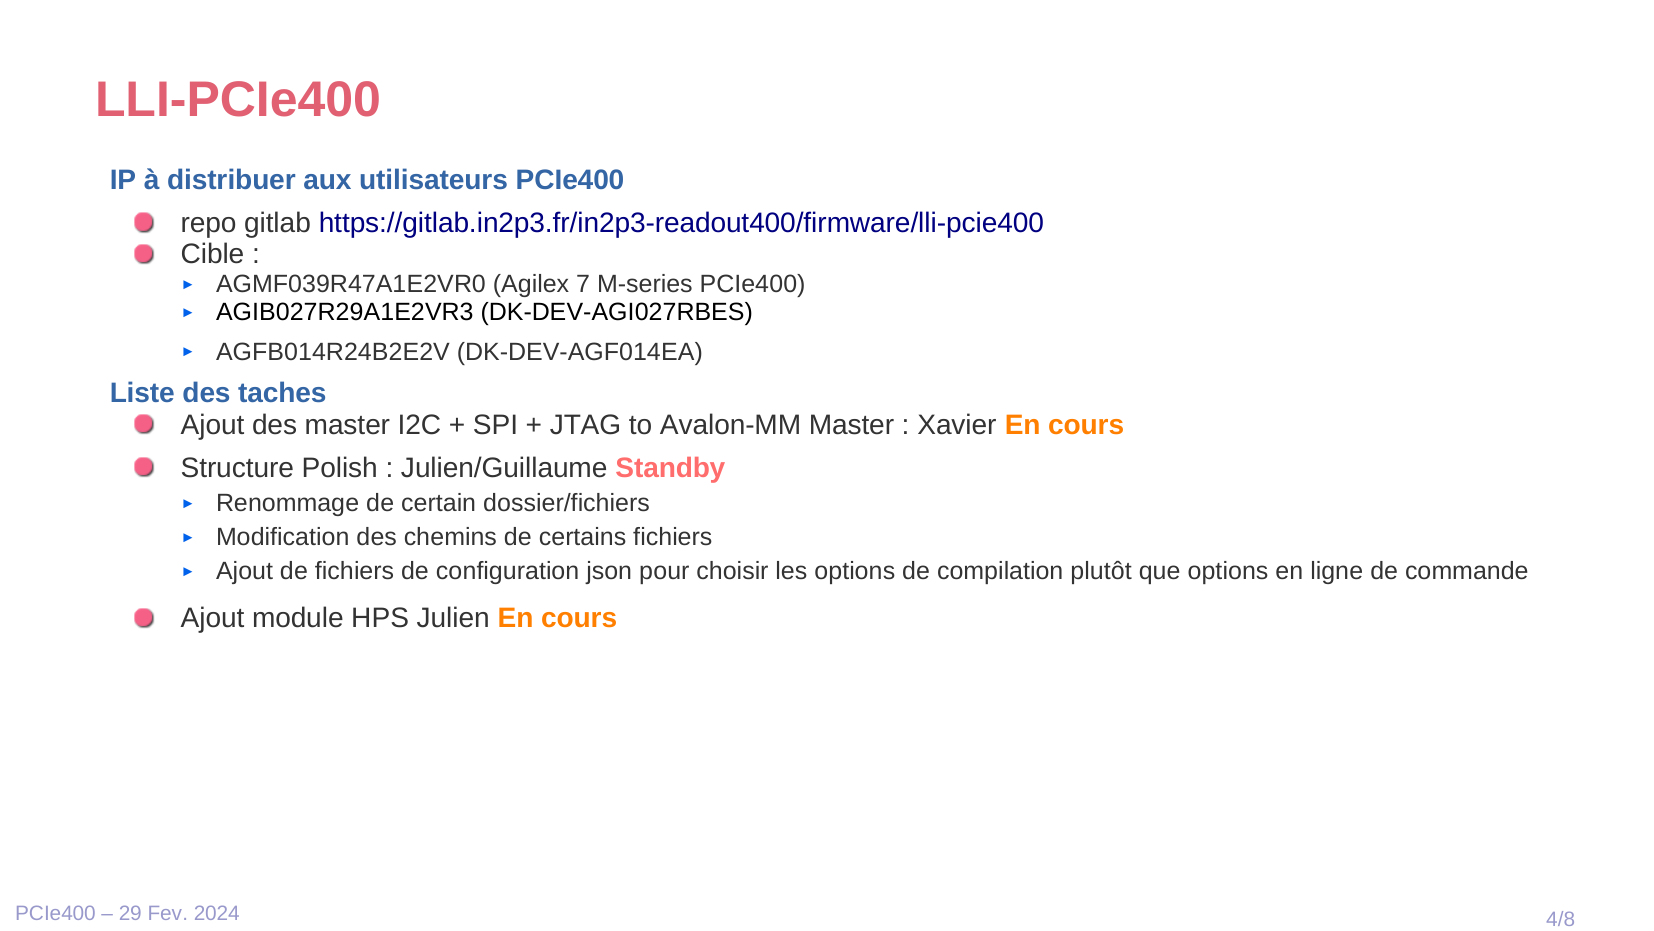

# LLI-PCIe400
IP à distribuer aux utilisateurs PCIe400
repo gitlab https://gitlab.in2p3.fr/in2p3-readout400/firmware/lli-pcie400
Cible :
AGMF039R47A1E2VR0 (Agilex 7 M-series PCIe400)
AGIB027R29A1E2VR3 (DK-DEV-AGI027RBES)
AGFB014R24B2E2V (DK-DEV-AGF014EA)
Liste des taches
Ajout des master I2C + SPI + JTAG to Avalon-MM Master : Xavier En cours
Structure Polish : Julien/Guillaume Standby
Renommage de certain dossier/fichiers
Modification des chemins de certains fichiers
Ajout de fichiers de configuration json pour choisir les options de compilation plutôt que options en ligne de commande
Ajout module HPS Julien En cours